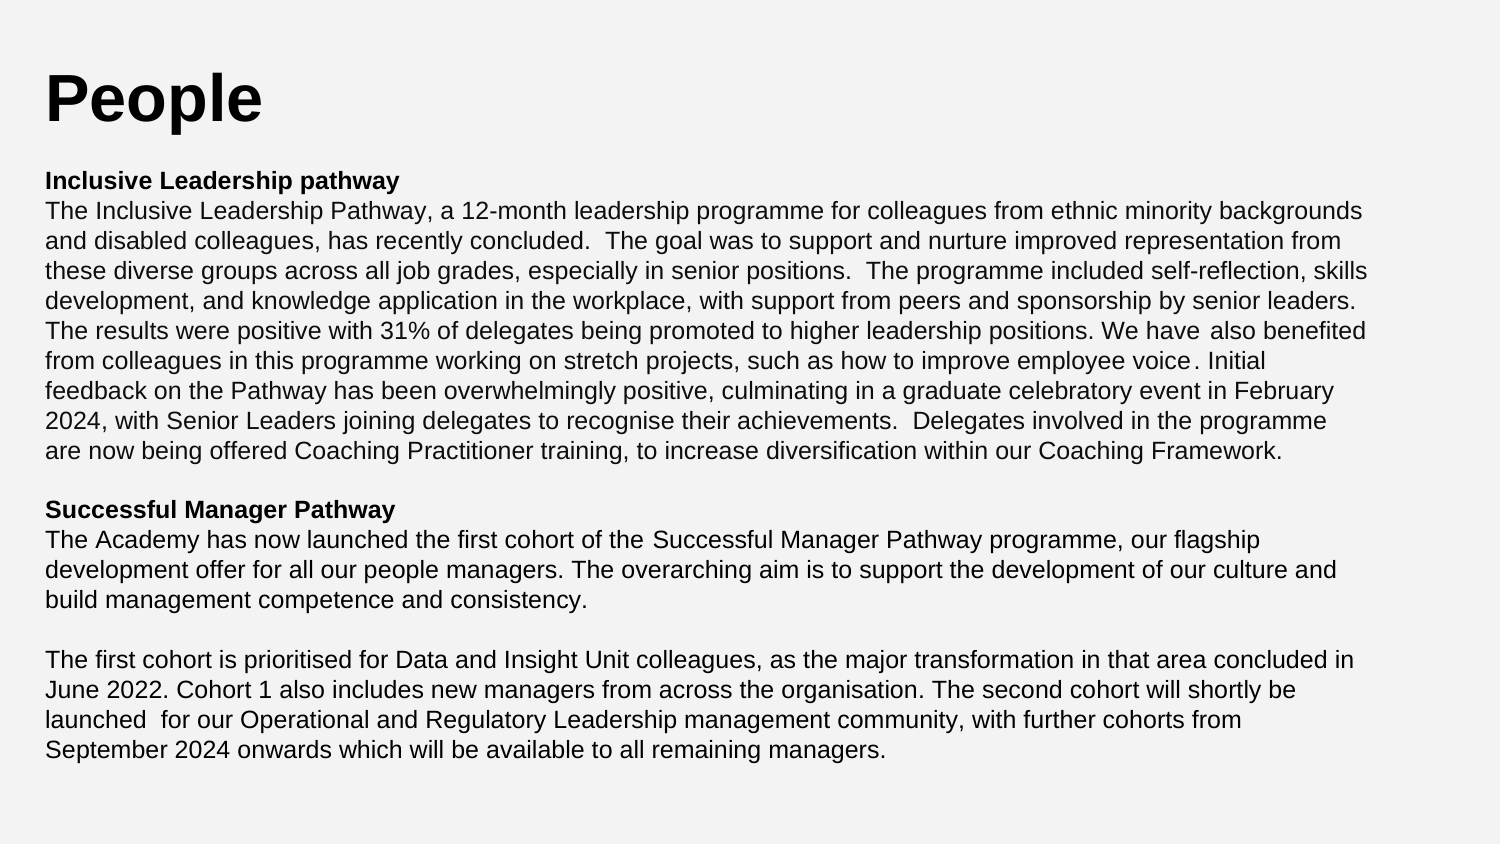

# People Inclusive Leadership pathway The Inclusive Leadership Pathway, a 12-month leadership programme for colleagues from ethnic minority backgrounds and disabled colleagues, has recently concluded.  The goal was to support and nurture improved representation from these diverse groups across all job grades, especially in senior positions.  The programme included self-reflection, skills development, and knowledge application in the workplace, with support from peers and sponsorship by senior leaders. The results were positive with 31% of delegates being promoted to higher leadership positions. We have also benefited from colleagues in this programme working on stretch projects, such as how to improve employee voice. Initial feedback on the Pathway has been overwhelmingly positive, culminating in a graduate celebratory event in February 2024, with Senior Leaders joining delegates to recognise their achievements.  Delegates involved in the programme are now being offered Coaching Practitioner training, to increase diversification within our Coaching Framework. Successful Manager Pathway The Academy has now launched the first cohort of the Successful Manager Pathway programme, our flagship development offer for all our people managers. The overarching aim is to support the development of our culture and build management competence and consistency. The first cohort is prioritised for Data and Insight Unit colleagues, as the major transformation in that area concluded in June 2022. Cohort 1 also includes new managers from across the organisation. The second cohort will shortly be launched  for our Operational and Regulatory Leadership management community, with further cohorts from September 2024 onwards which will be available to all remaining managers.